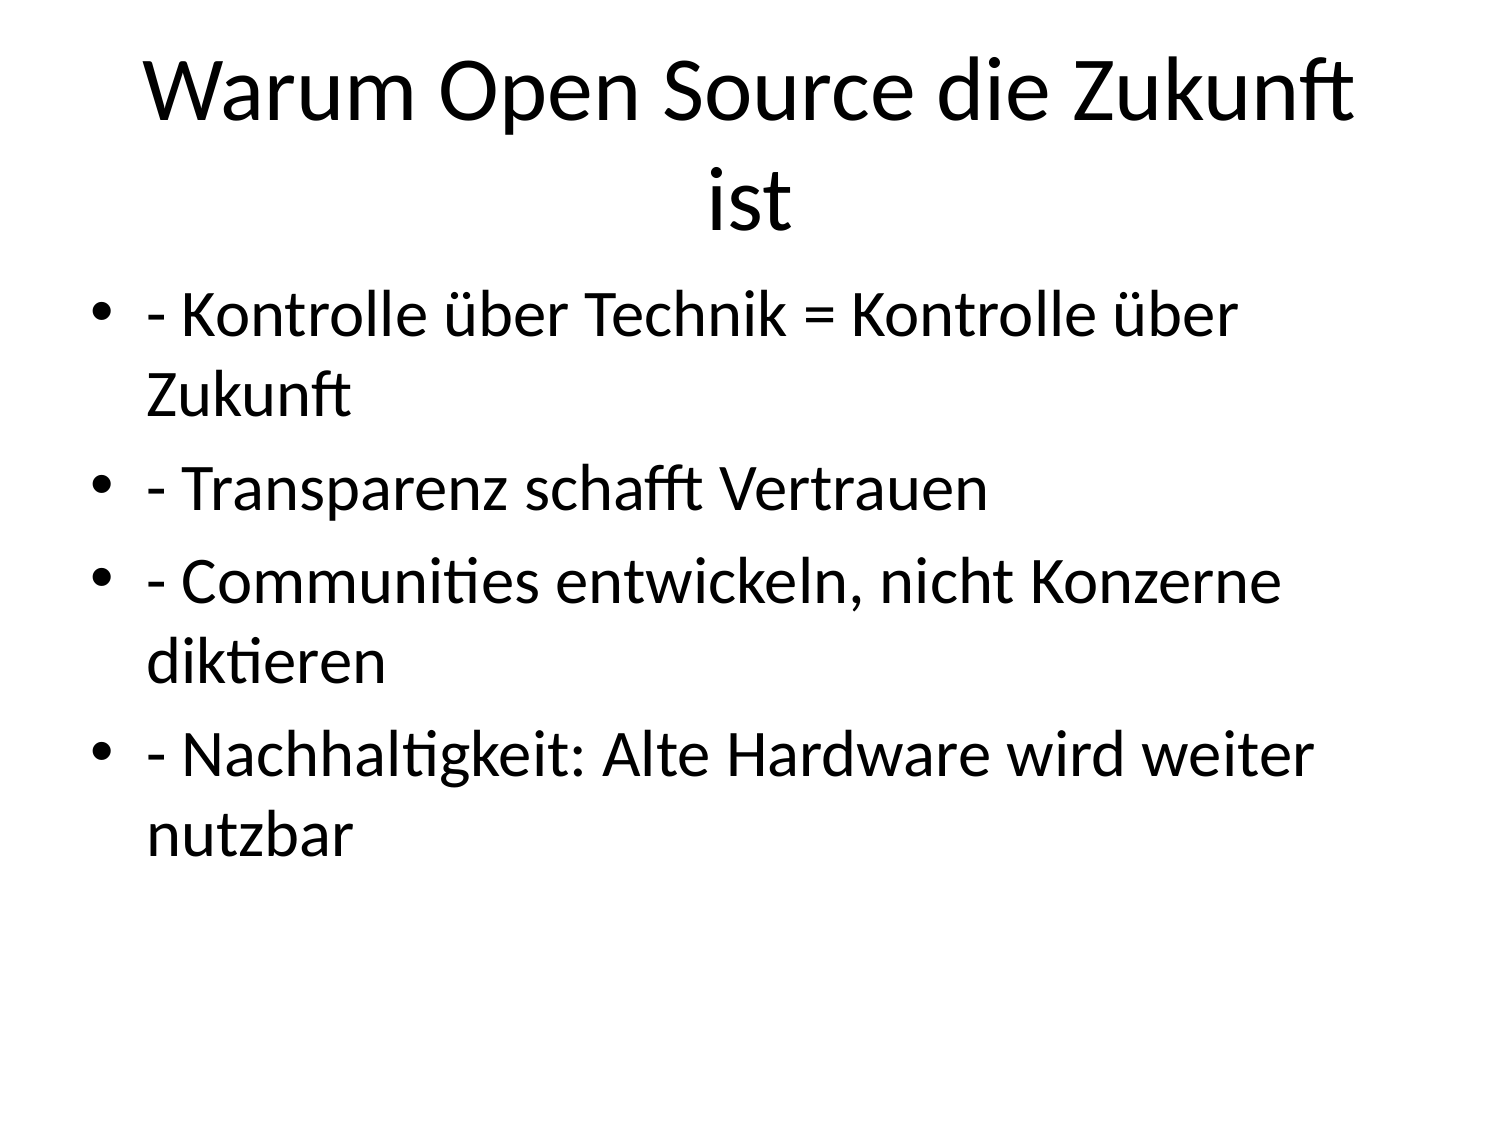

# Warum Open Source die Zukunft ist
- Kontrolle über Technik = Kontrolle über Zukunft
- Transparenz schafft Vertrauen
- Communities entwickeln, nicht Konzerne diktieren
- Nachhaltigkeit: Alte Hardware wird weiter nutzbar